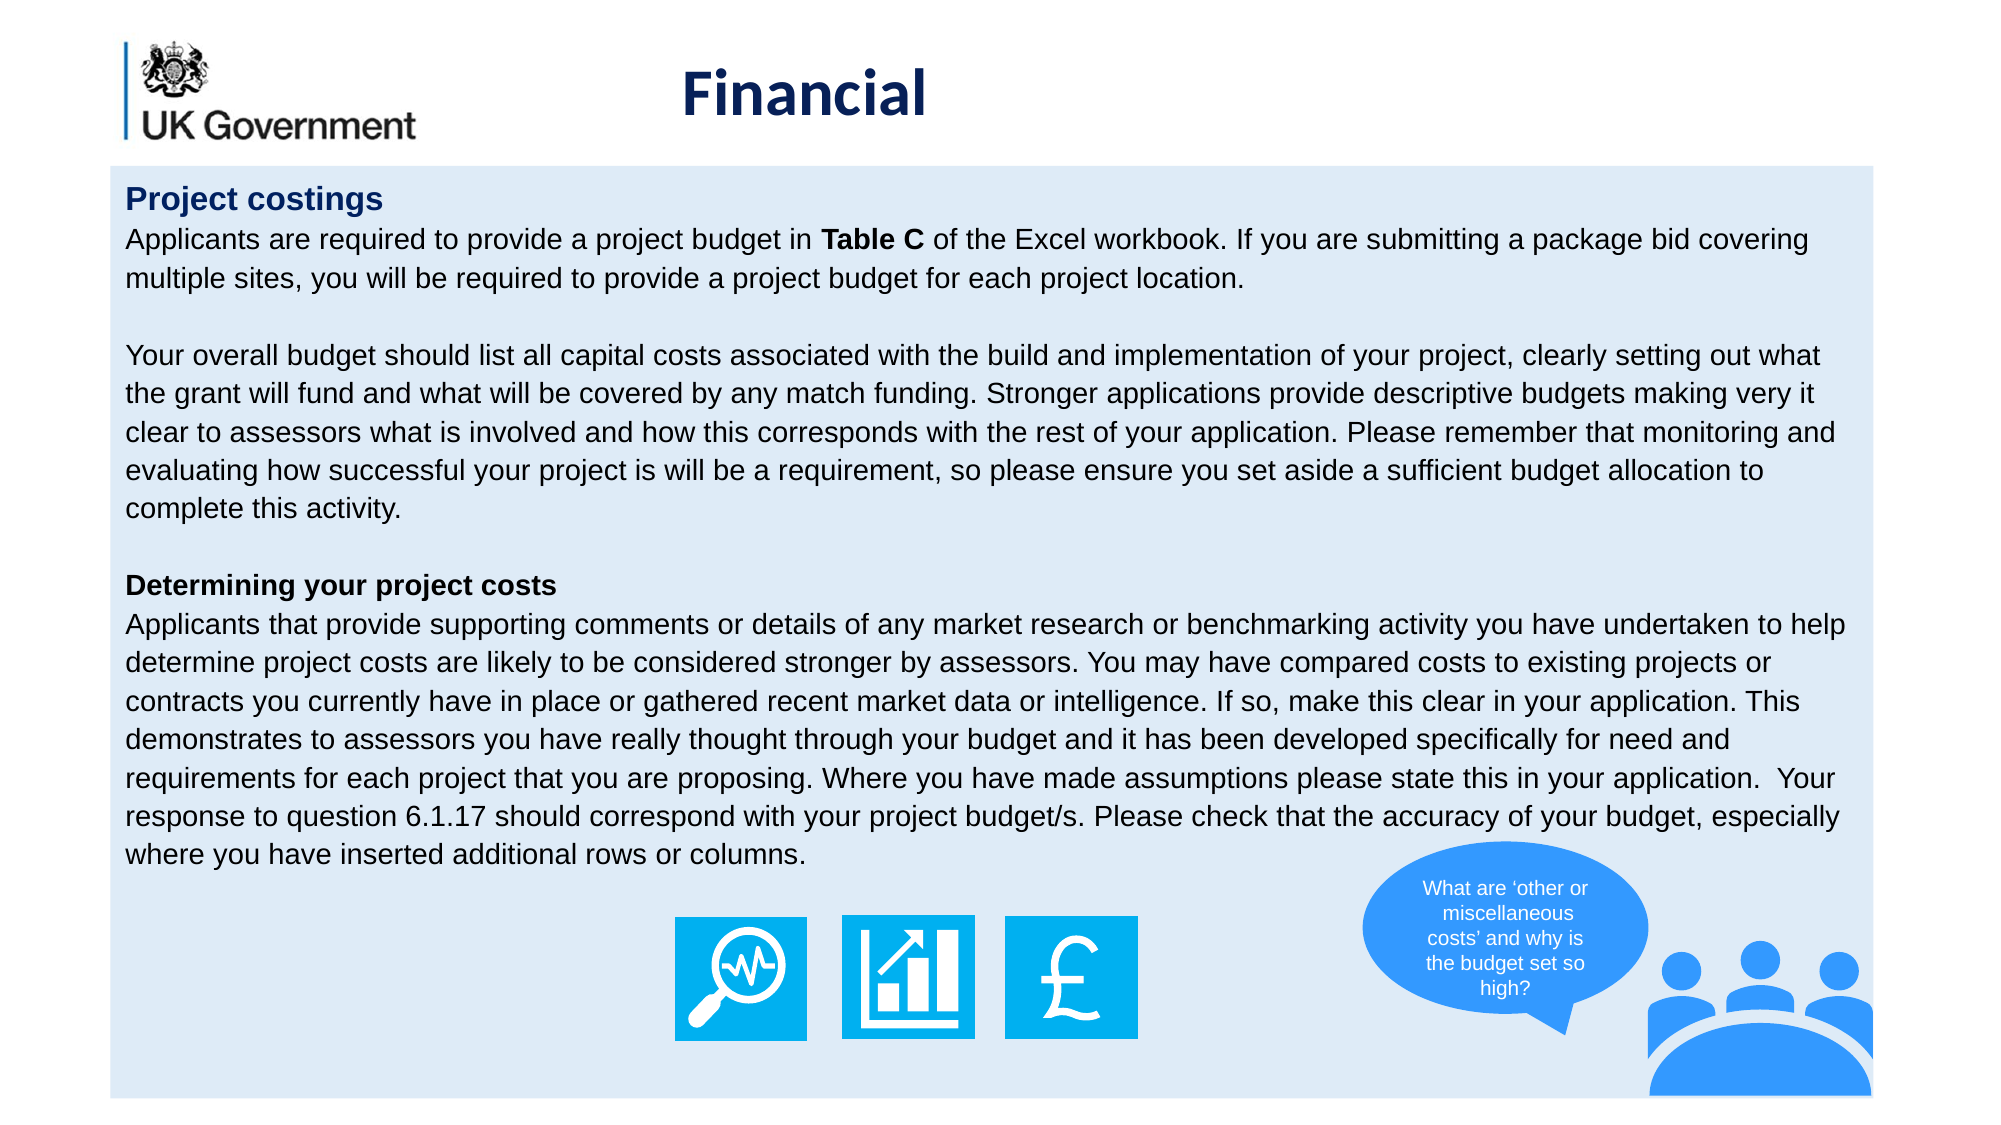

Financial
Project costings
Applicants are required to provide a project budget in Table C of the Excel workbook. If you are submitting a package bid covering multiple sites, you will be required to provide a project budget for each project location.
Your overall budget should list all capital costs associated with the build and implementation of your project, clearly setting out what the grant will fund and what will be covered by any match funding. Stronger applications provide descriptive budgets making very it clear to assessors what is involved and how this corresponds with the rest of your application. Please remember that monitoring and evaluating how successful your project is will be a requirement, so please ensure you set aside a sufficient budget allocation to complete this activity.
Determining your project costs
Applicants that provide supporting comments or details of any market research or benchmarking activity you have undertaken to help determine project costs are likely to be considered stronger by assessors. You may have compared costs to existing projects or contracts you currently have in place or gathered recent market data or intelligence. If so, make this clear in your application. This demonstrates to assessors you have really thought through your budget and it has been developed specifically for need and requirements for each project that you are proposing. Where you have made assumptions please state this in your application. Your response to question 6.1.17 should correspond with your project budget/s. Please check that the accuracy of your budget, especially where you have inserted additional rows or columns.
What are ‘other or miscellaneous costs’ and why is the budget set so high?
1